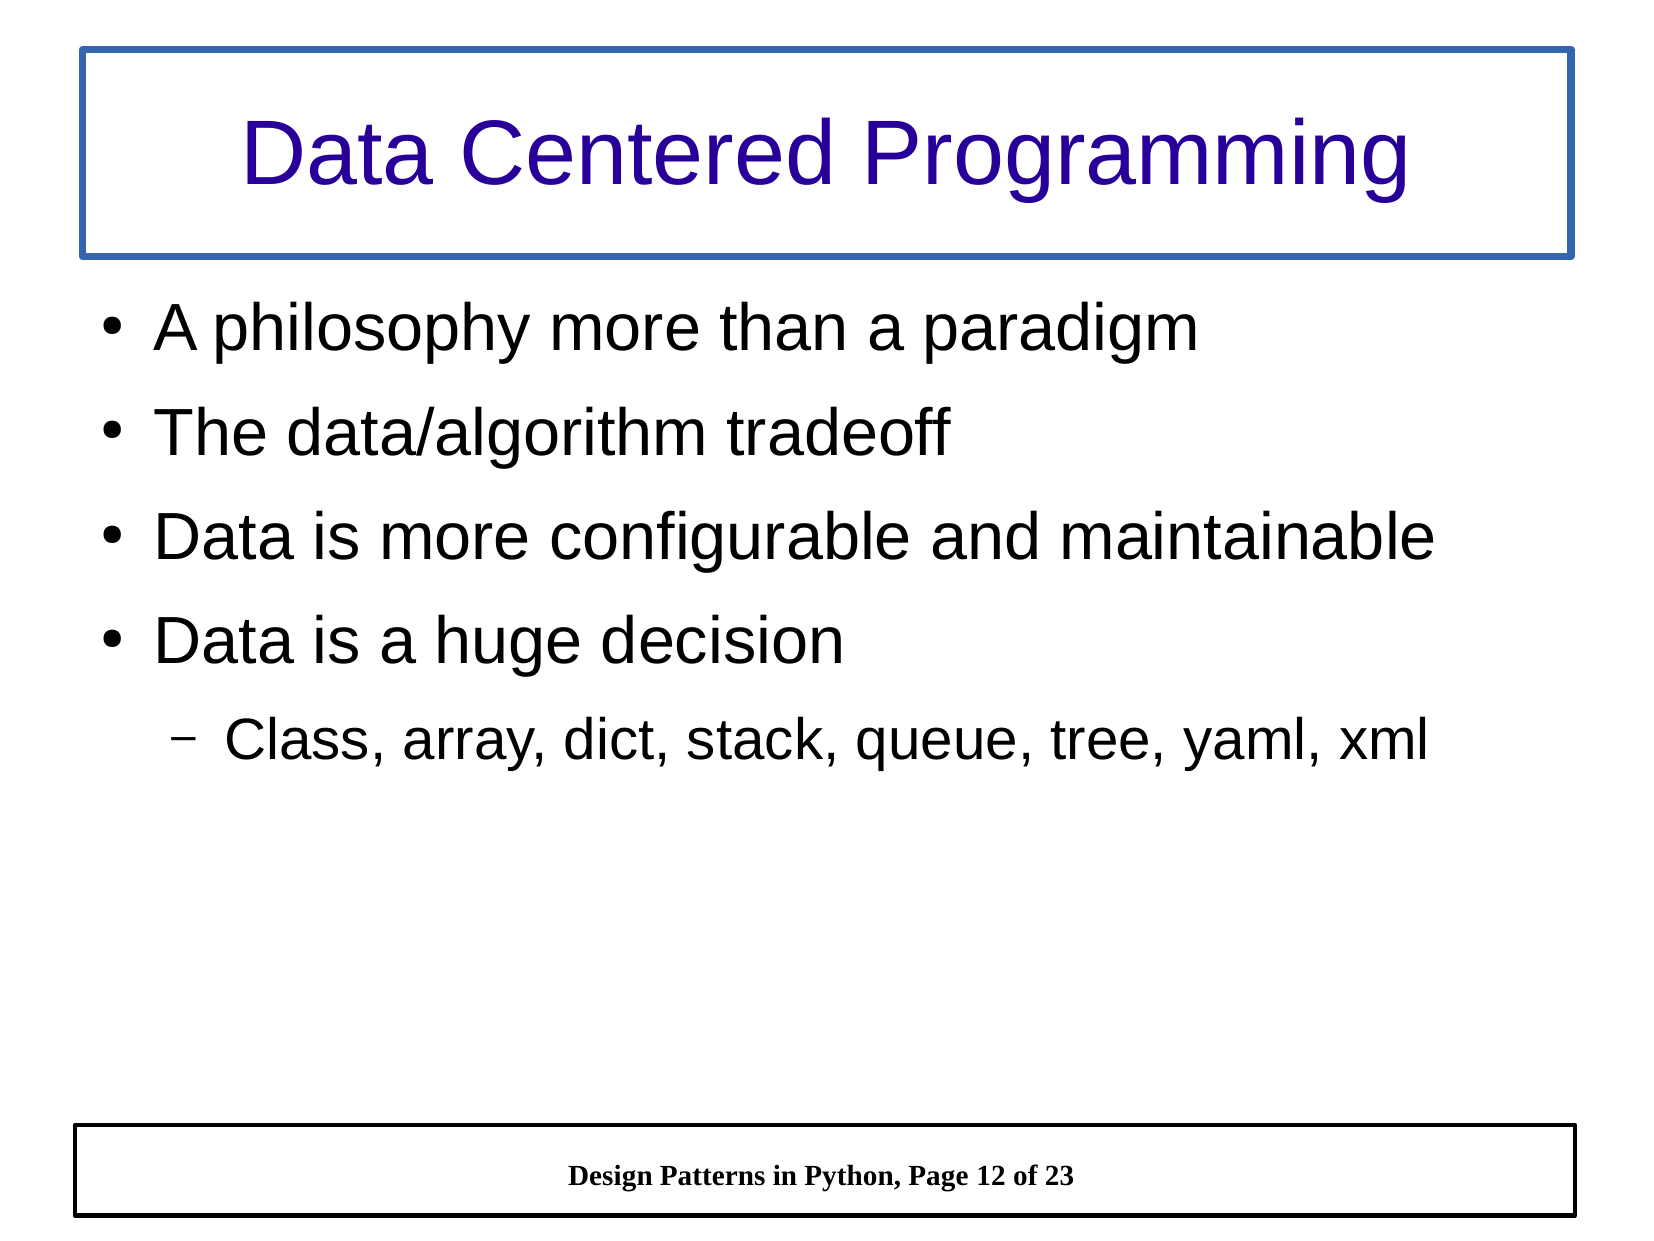

# Data Centered Programming
A philosophy more than a paradigm
The data/algorithm tradeoff
Data is more configurable and maintainable
Data is a huge decision
Class, array, dict, stack, queue, tree, yaml, xml